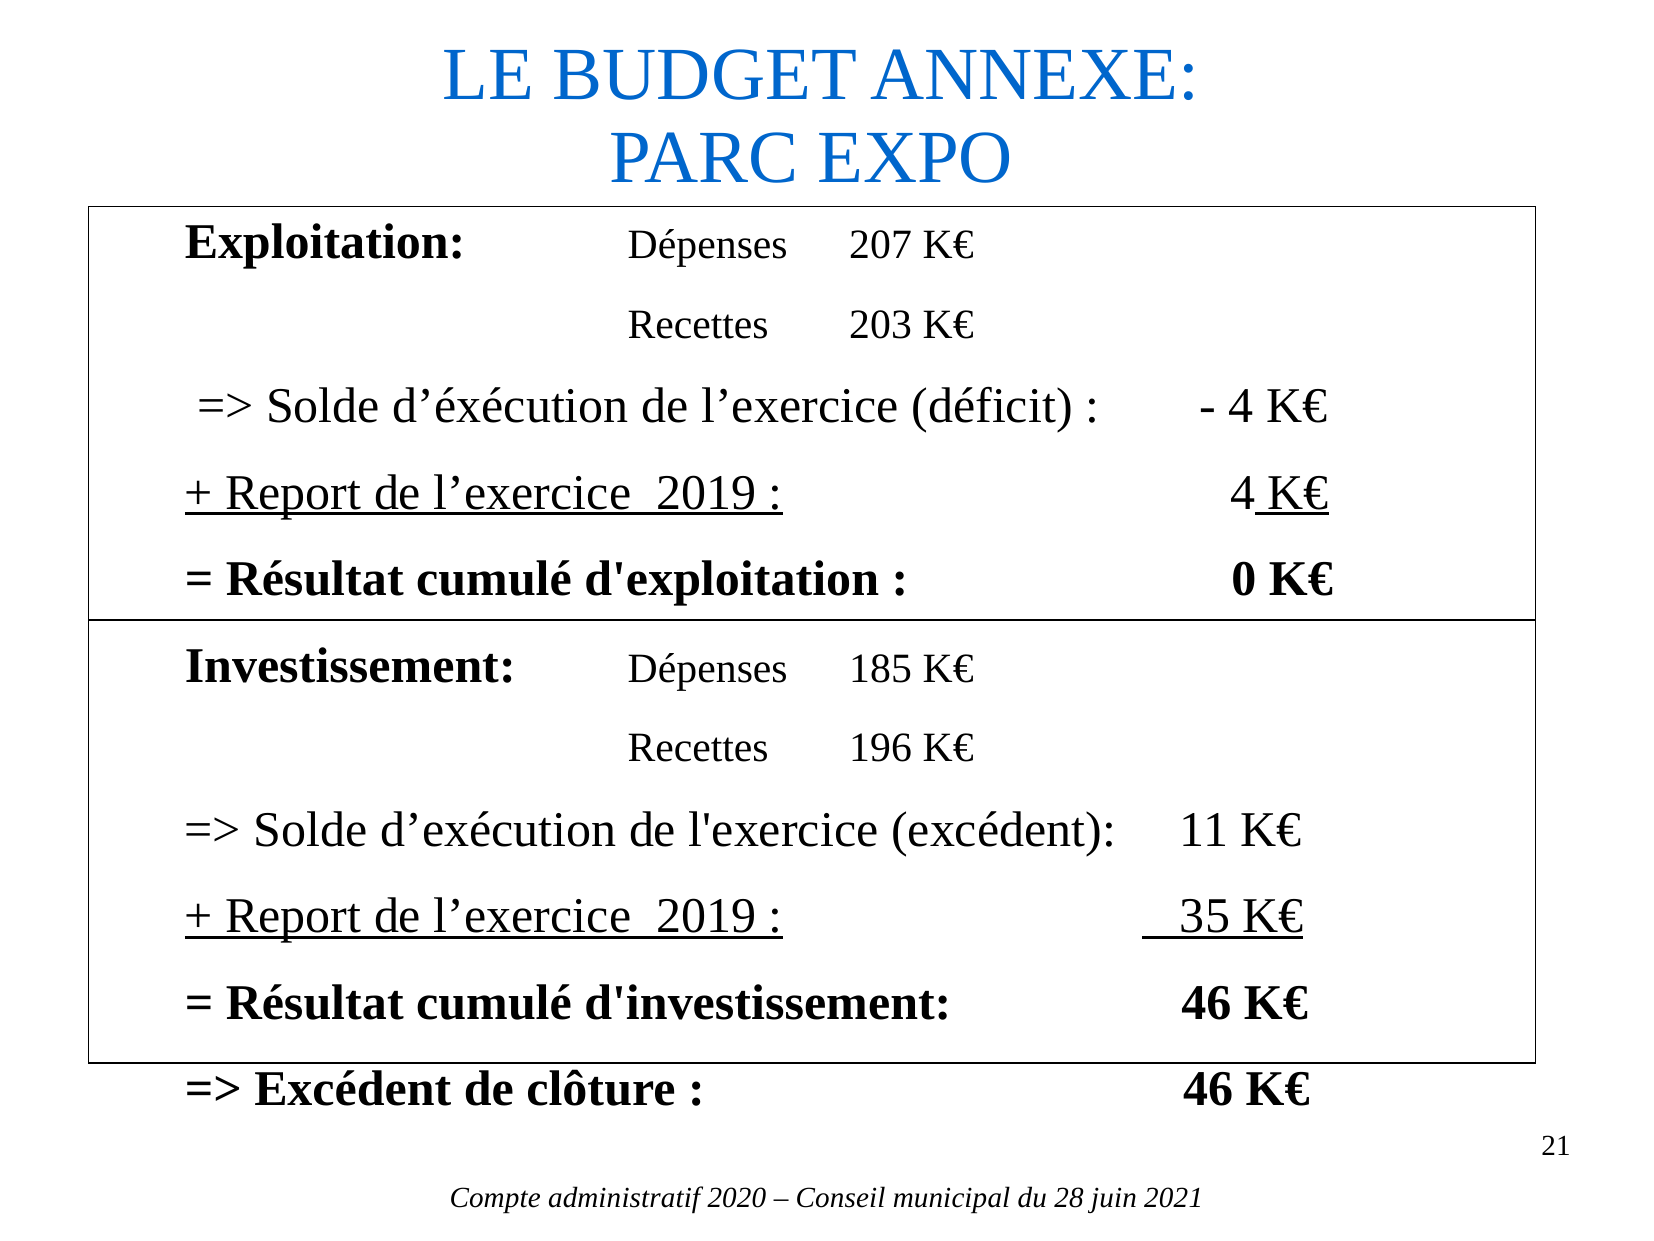

LE BUDGET ANNEXE:
PARC EXPO
Exploitation:			Dépenses	207 K€
						Recettes		203 K€
 => Solde d’éxécution de l’exercice (déficit) : - 4 K€
+ Report de l’exercice 2019 :					 4 K€
= Résultat cumulé d'exploitation :			 0 K€
Investissement:		Dépenses	185 K€
						Recettes		196 K€
=> Solde d’exécution de l'exercice (excédent):	 11 K€
+ Report de l’exercice 2019 :					 35 K€
= Résultat cumulé d'investissement:		 46 K€
=> Excédent de clôture :		 		 	 46 K€
21